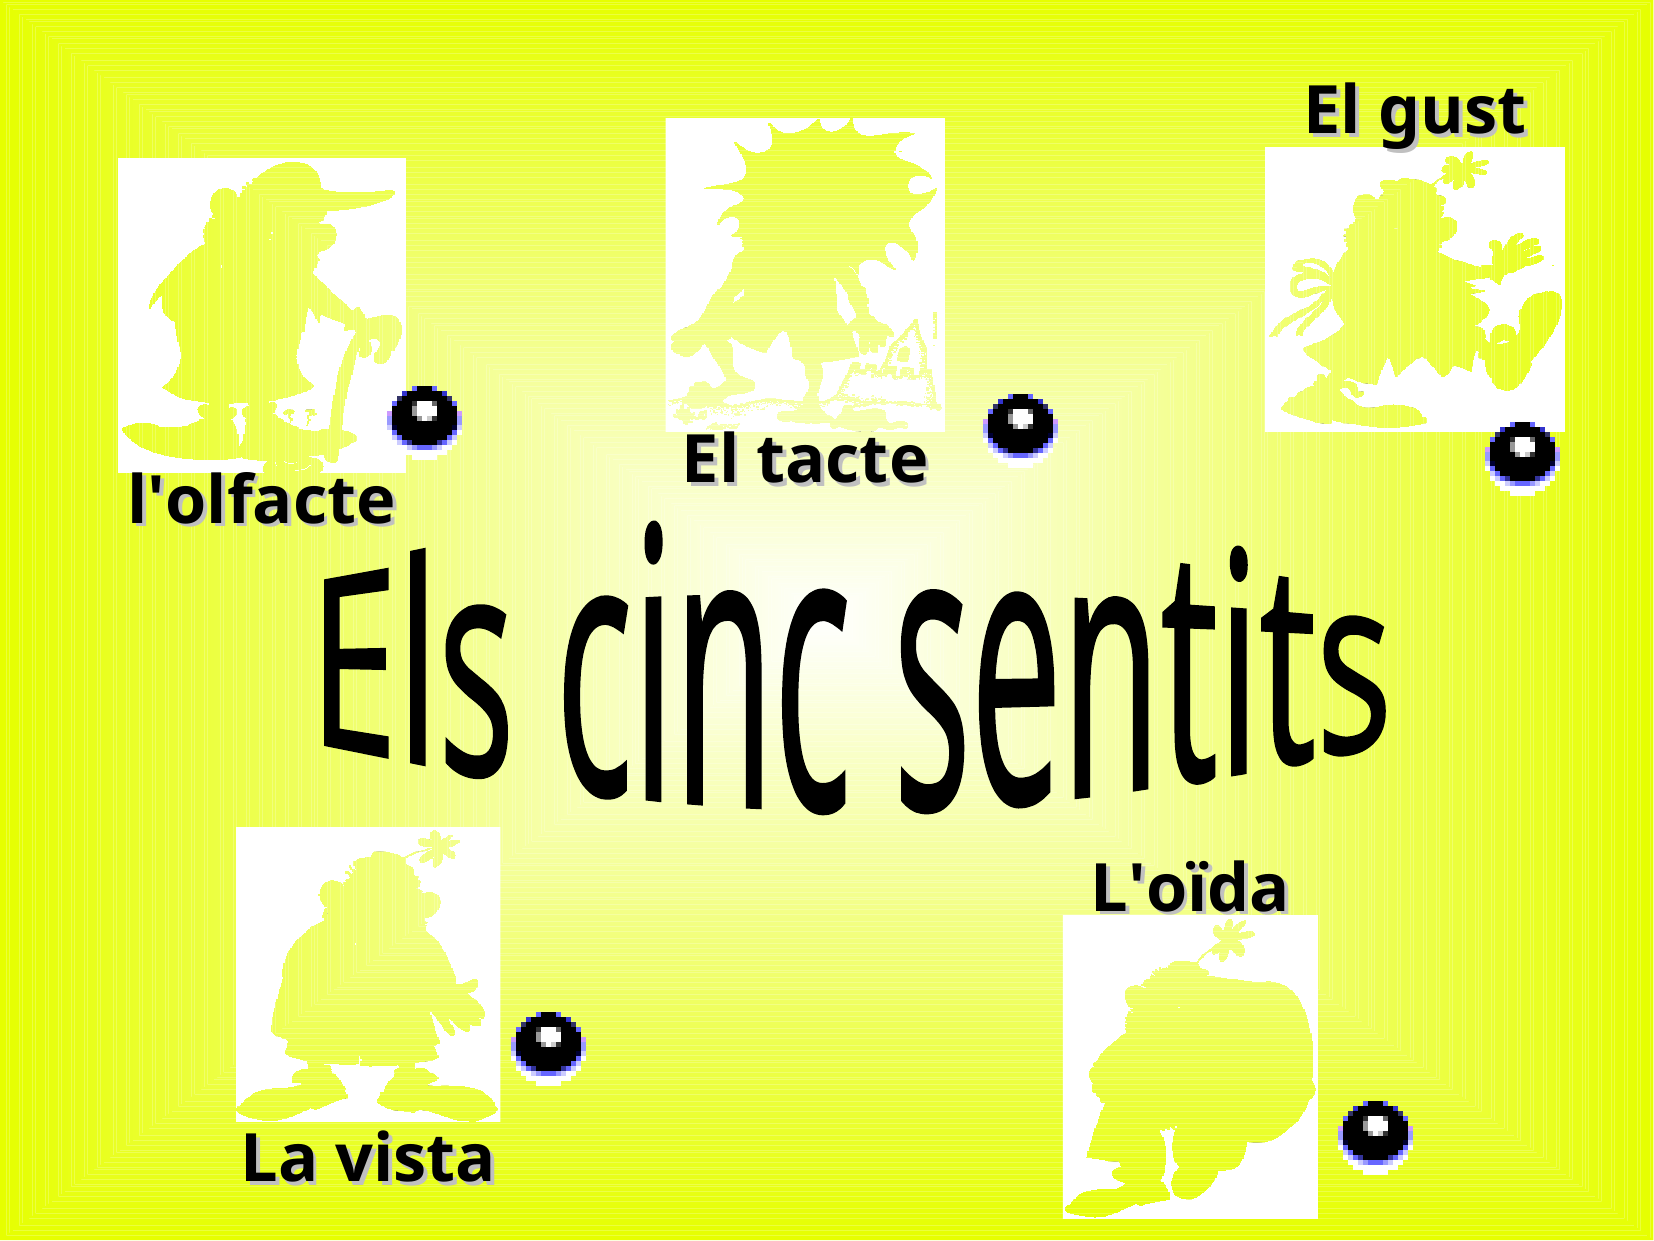

El tacte
El gust
l'olfacte
Els cinc sentits
La vista
L'oïda